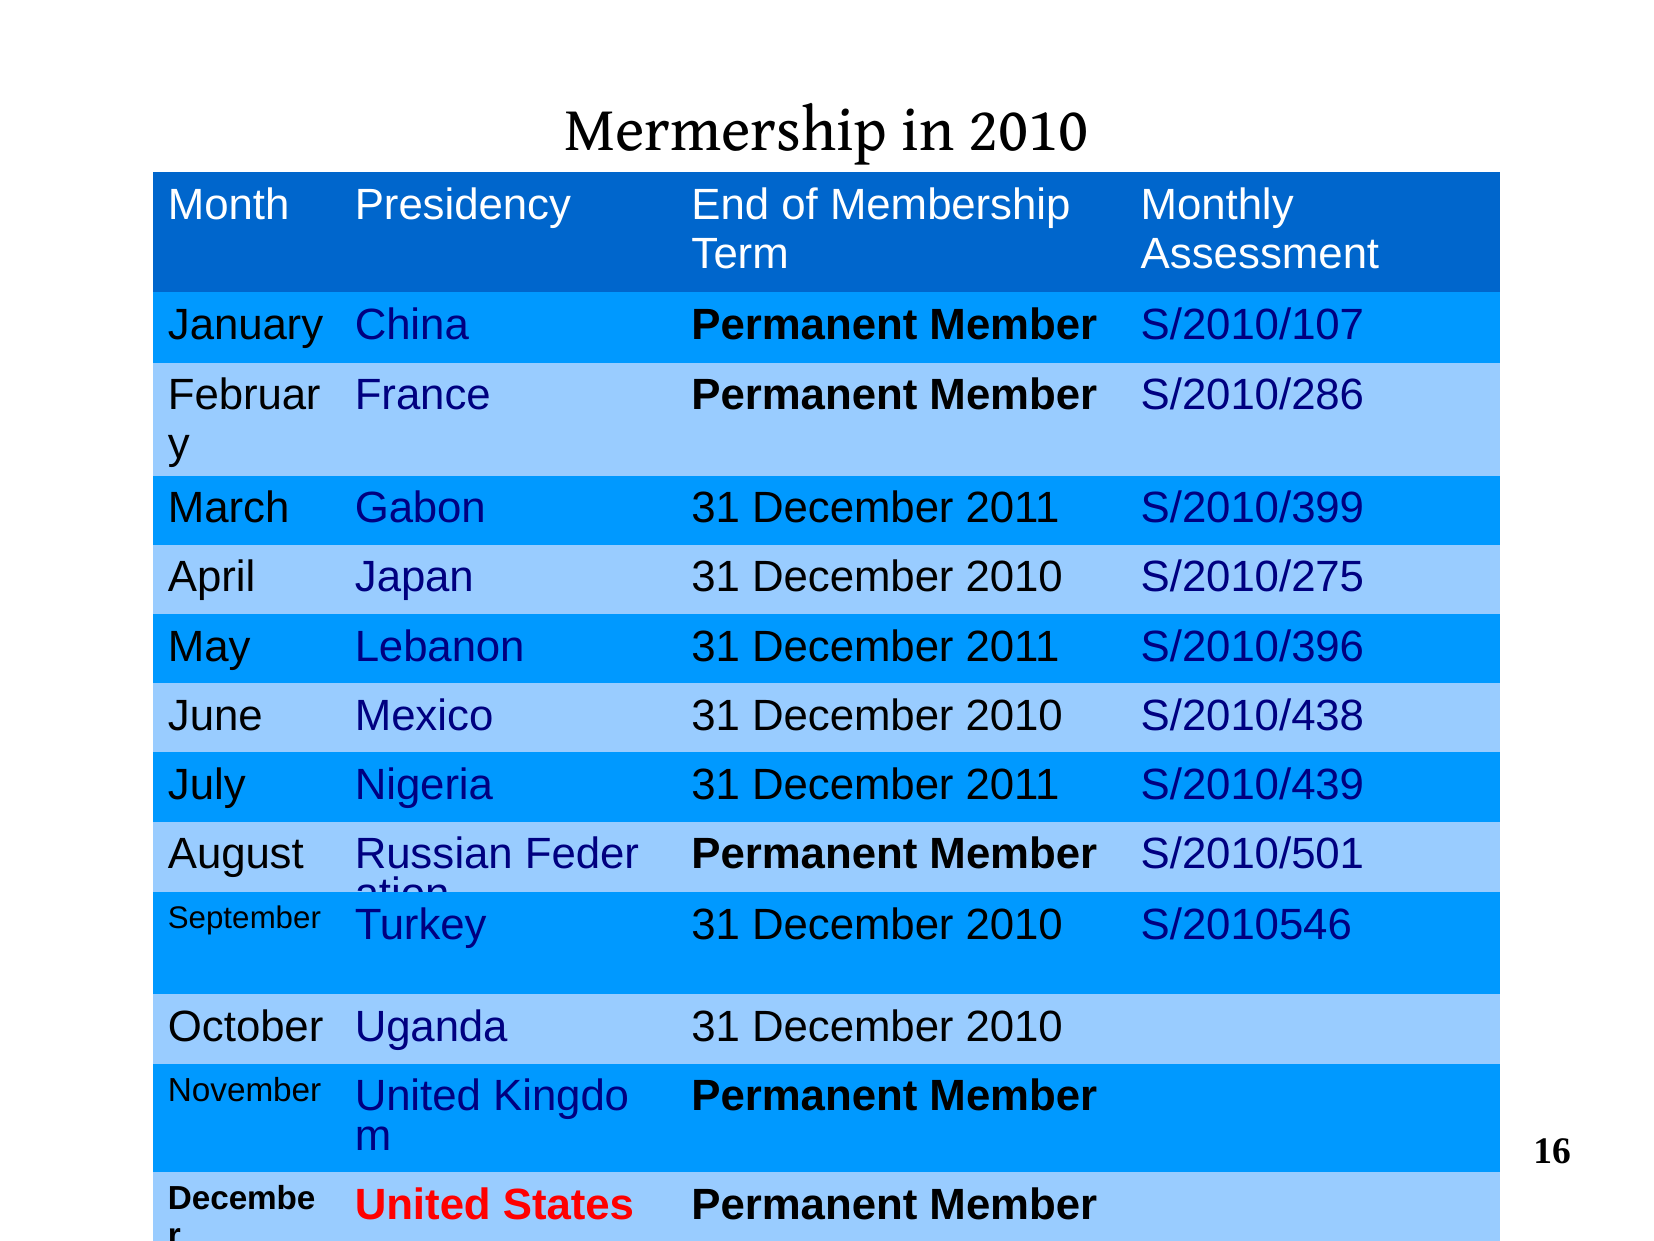

Mermership in 2010
| Month | Presidency | End of Membership Term | Monthly Assessment |
| --- | --- | --- | --- |
| January | China | Permanent Member | S/2010/107 |
| February | France | Permanent Member | S/2010/286 |
| March | Gabon | 31 December 2011 | S/2010/399 |
| April | Japan | 31 December 2010 | S/2010/275 |
| May | Lebanon | 31 December 2011 | S/2010/396 |
| June | Mexico | 31 December 2010 | S/2010/438 |
| July | Nigeria | 31 December 2011 | S/2010/439 |
| August | Russian Federation | Permanent Member | S/2010/501 |
| September | Turkey | 31 December 2010 | S/2010546 |
| October | Uganda | 31 December 2010 | |
| November | United Kingdom | Permanent Member | |
| December | United States | Permanent Member | |
#
16
NEOTRANS